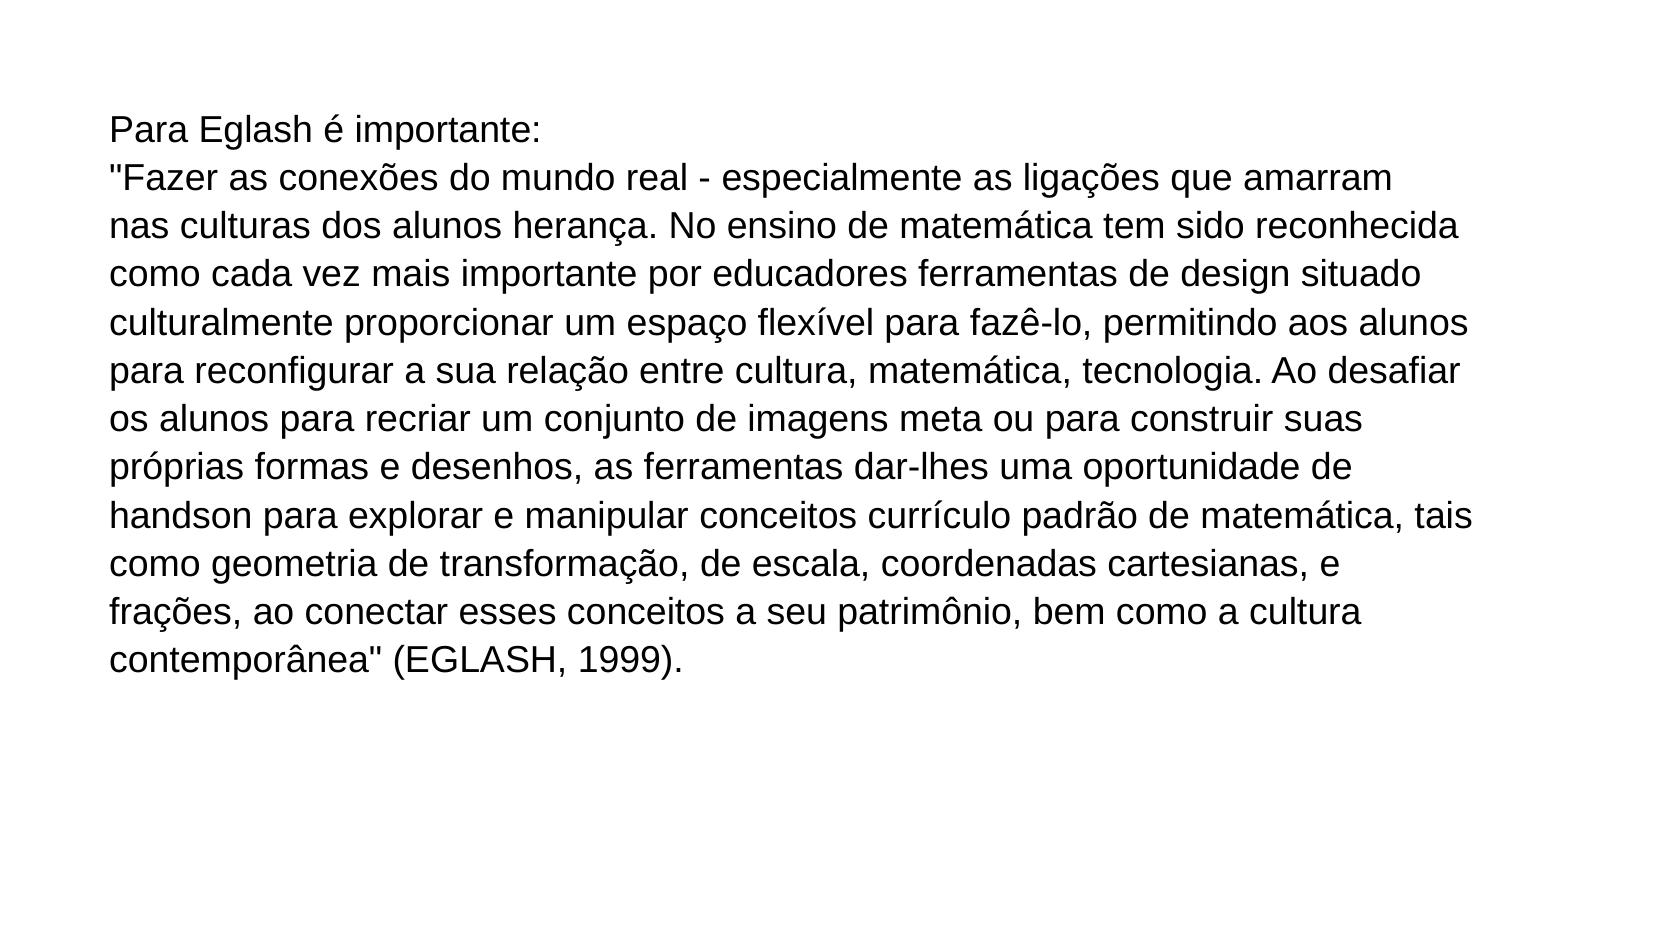

Para Eglash é importante:
"Fazer as conexões do mundo real - especialmente as ligações que amarram
nas culturas dos alunos herança. No ensino de matemática tem sido reconhecida como cada vez mais importante por educadores ferramentas de design situado culturalmente proporcionar um espaço flexível para fazê-lo, permitindo aos alunos para reconfigurar a sua relação entre cultura, matemática, tecnologia. Ao desafiar os alunos para recriar um conjunto de imagens meta ou para construir suas próprias formas e desenhos, as ferramentas dar-lhes uma oportunidade de handson para explorar e manipular conceitos currículo padrão de matemática, tais como geometria de transformação, de escala, coordenadas cartesianas, e frações, ao conectar esses conceitos a seu patrimônio, bem como a cultura contemporânea" (EGLASH, 1999).